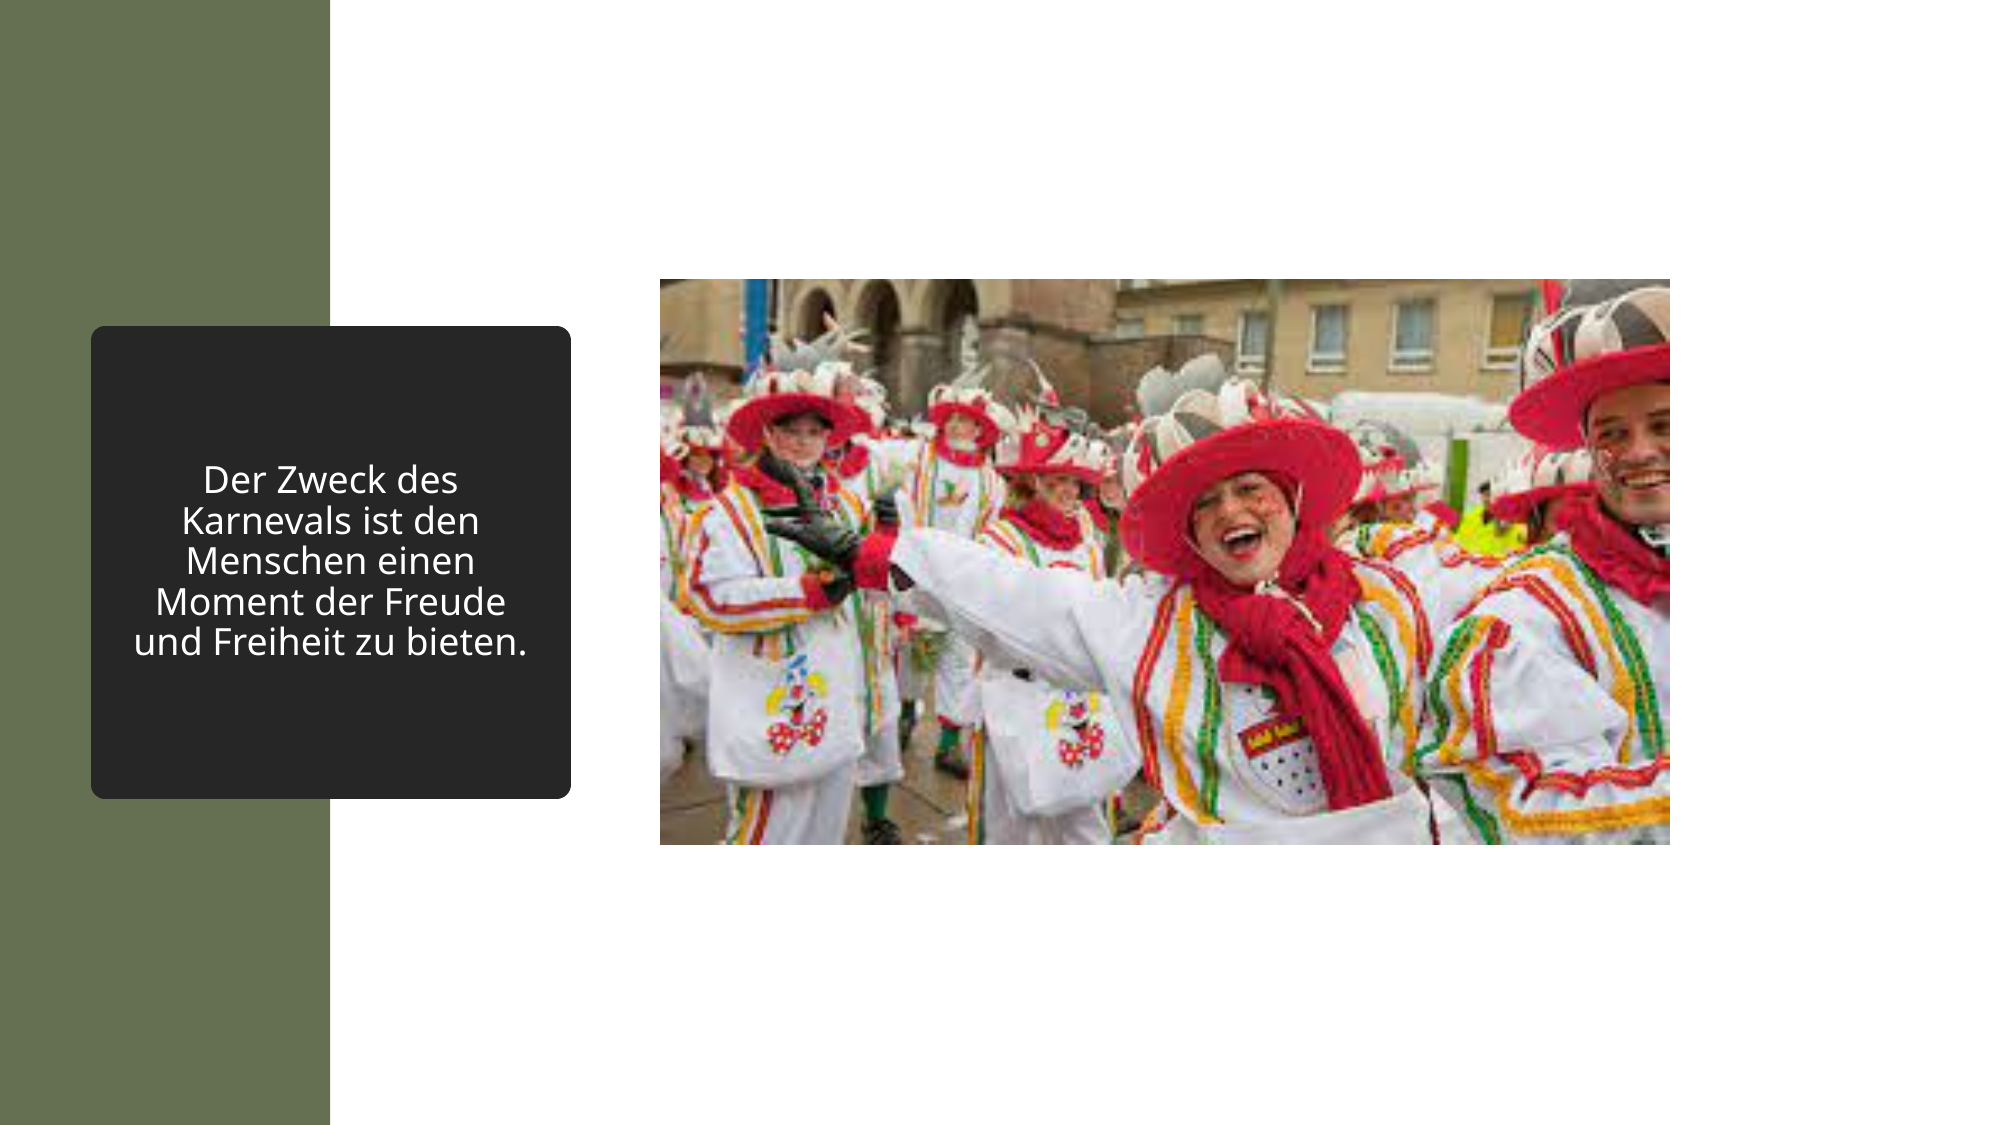

# Der Zweck des Karnevals ist den Menschen einen Moment der Freude und Freiheit zu bieten.